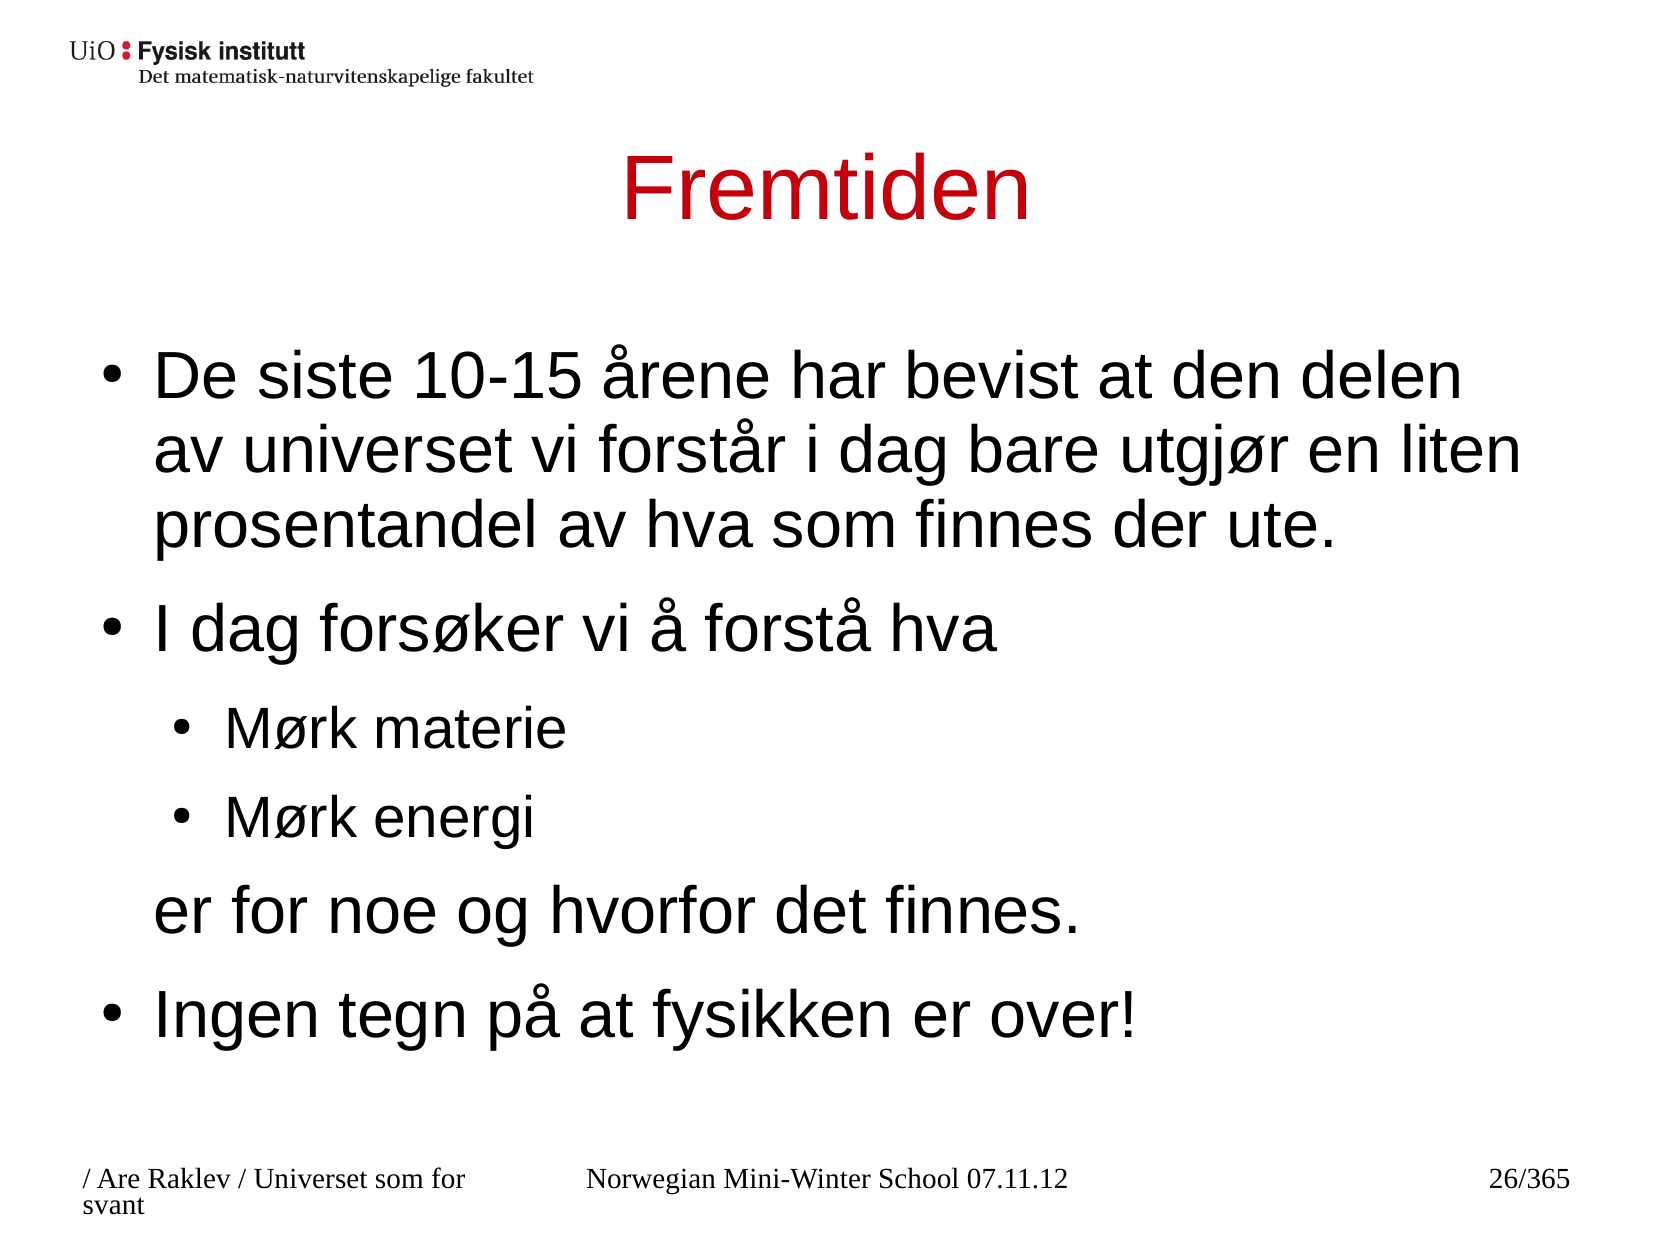

# Fremtiden
De siste 10-15 årene har bevist at den delen av universet vi forstår i dag bare utgjør en liten prosentandel av hva som finnes der ute.
I dag forsøker vi å forstå hva
Mørk materie
Mørk energi
er for noe og hvorfor det finnes.
Ingen tegn på at fysikken er over!
/ Are Raklev / Universet som forsvant
Norwegian Mini-Winter School 07.11.12
26